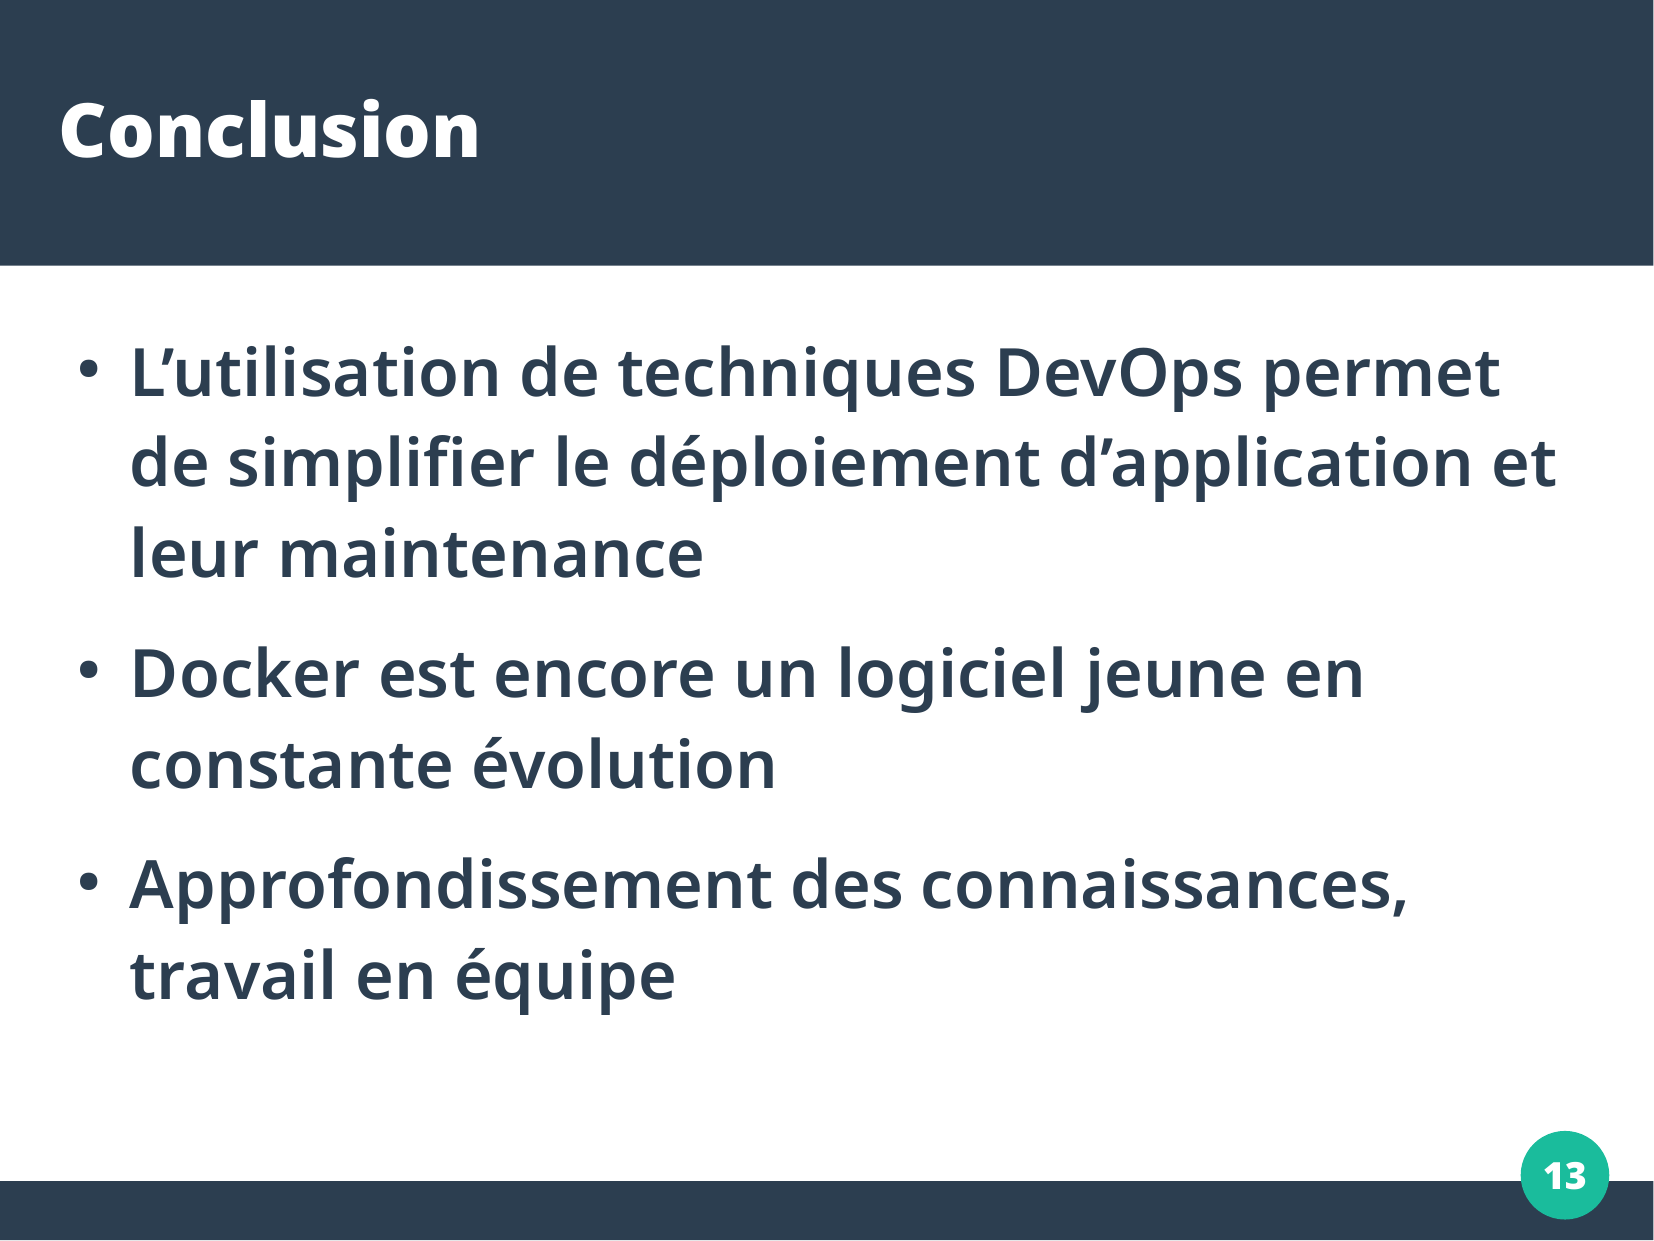

# Conclusion
L’utilisation de techniques DevOps permet de simplifier le déploiement d’application et leur maintenance
Docker est encore un logiciel jeune en constante évolution
Approfondissement des connaissances, travail en équipe
13